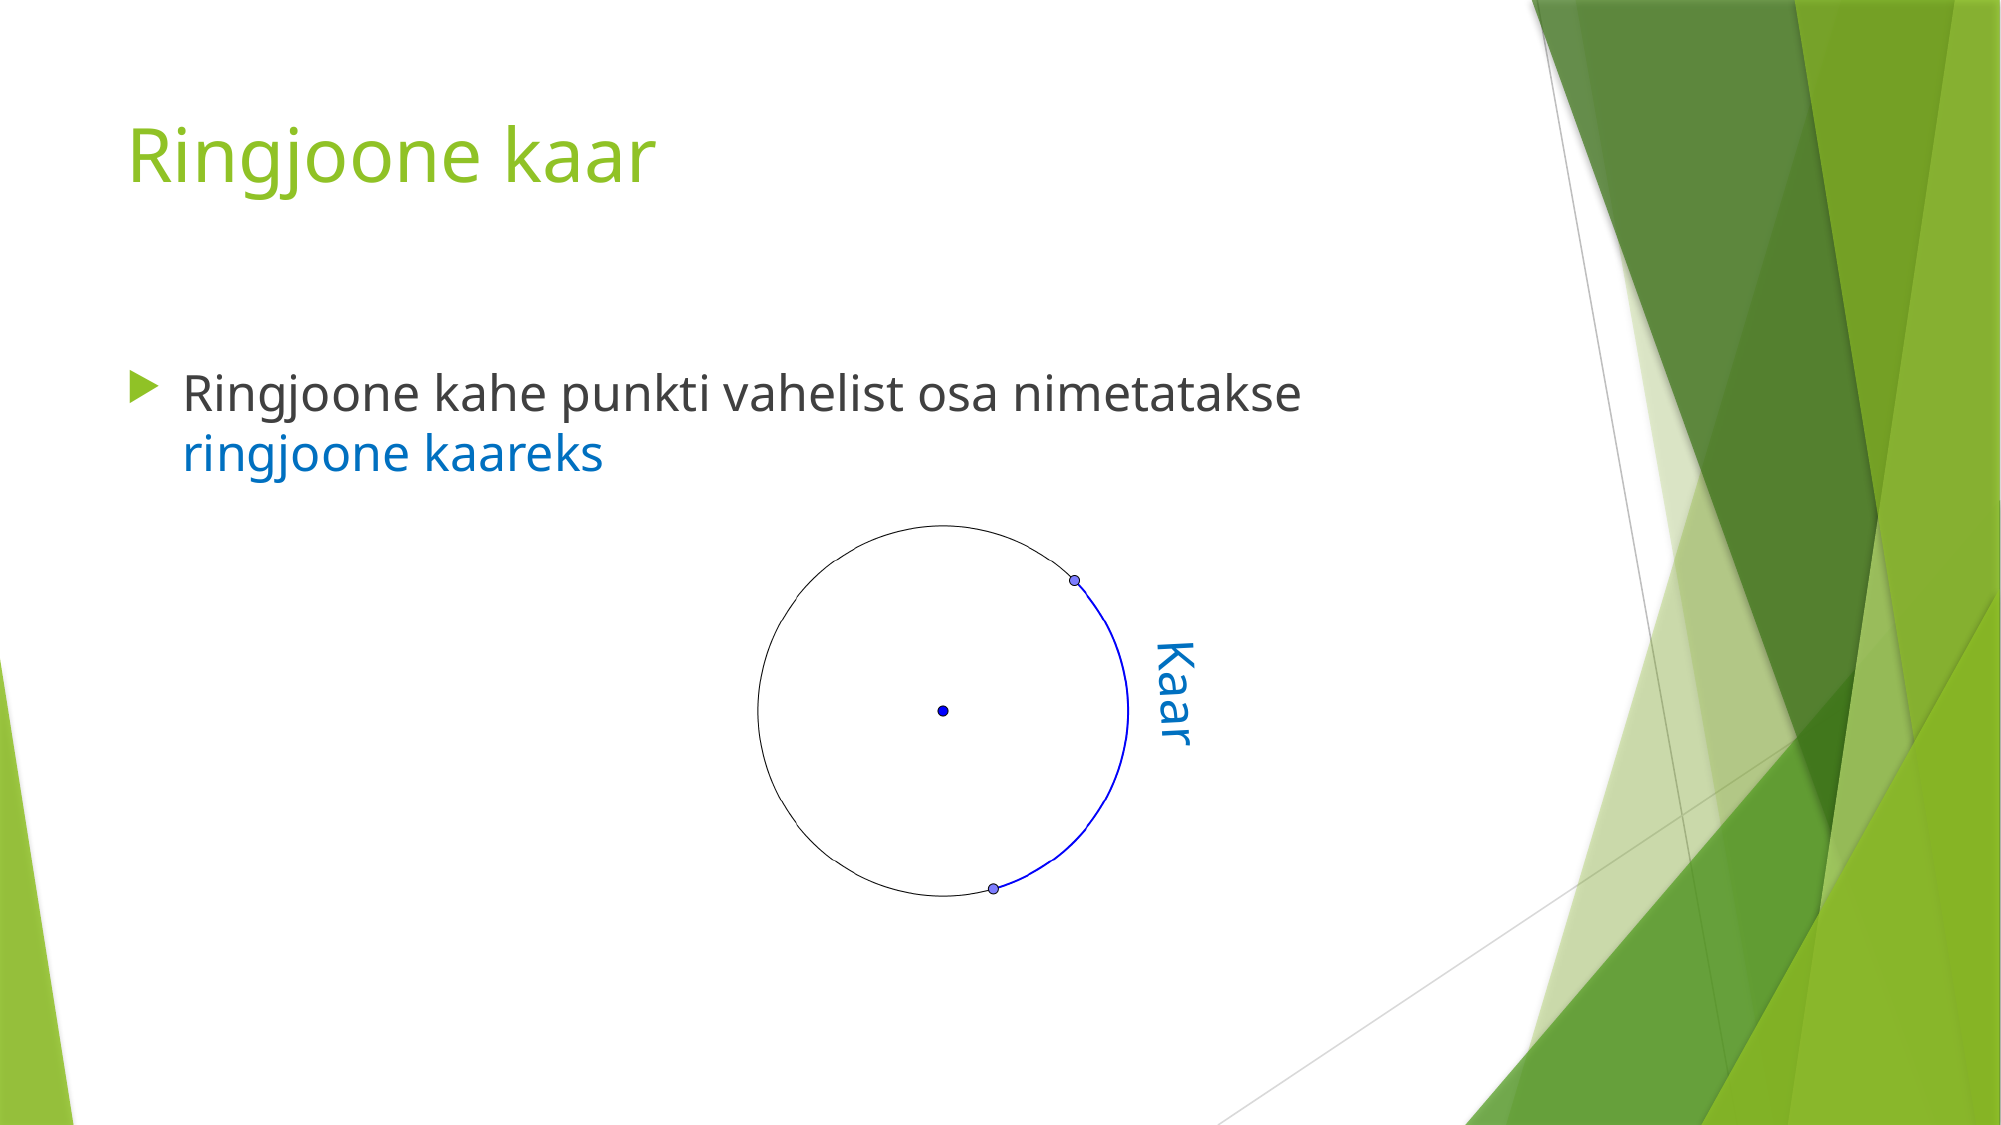

# Ringjoone kaar
Ringjoone kahe punkti vahelist osa nimetatakse ringjoone kaareks
Kaar